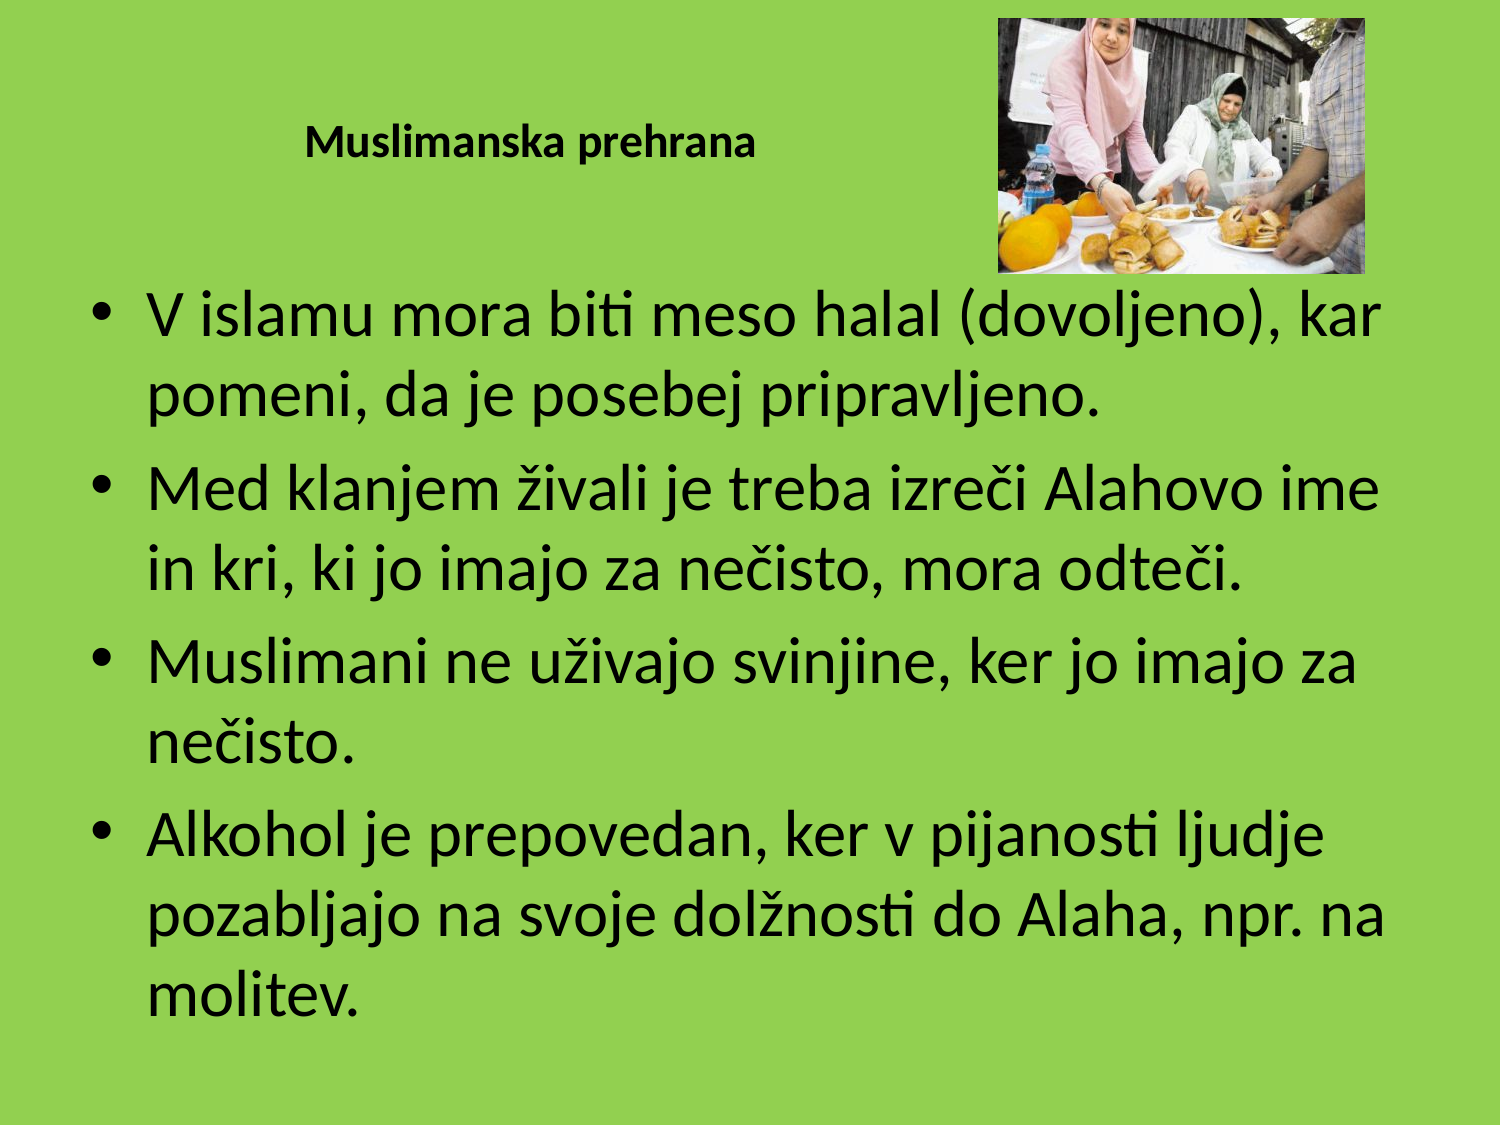

# Muslimanska prehrana
V islamu mora biti meso halal (dovoljeno), kar pomeni, da je posebej pripravljeno.
Med klanjem živali je treba izreči Alahovo ime in kri, ki jo imajo za nečisto, mora odteči.
Muslimani ne uživajo svinjine, ker jo imajo za nečisto.
Alkohol je prepovedan, ker v pijanosti ljudje pozabljajo na svoje dolžnosti do Alaha, npr. na molitev.